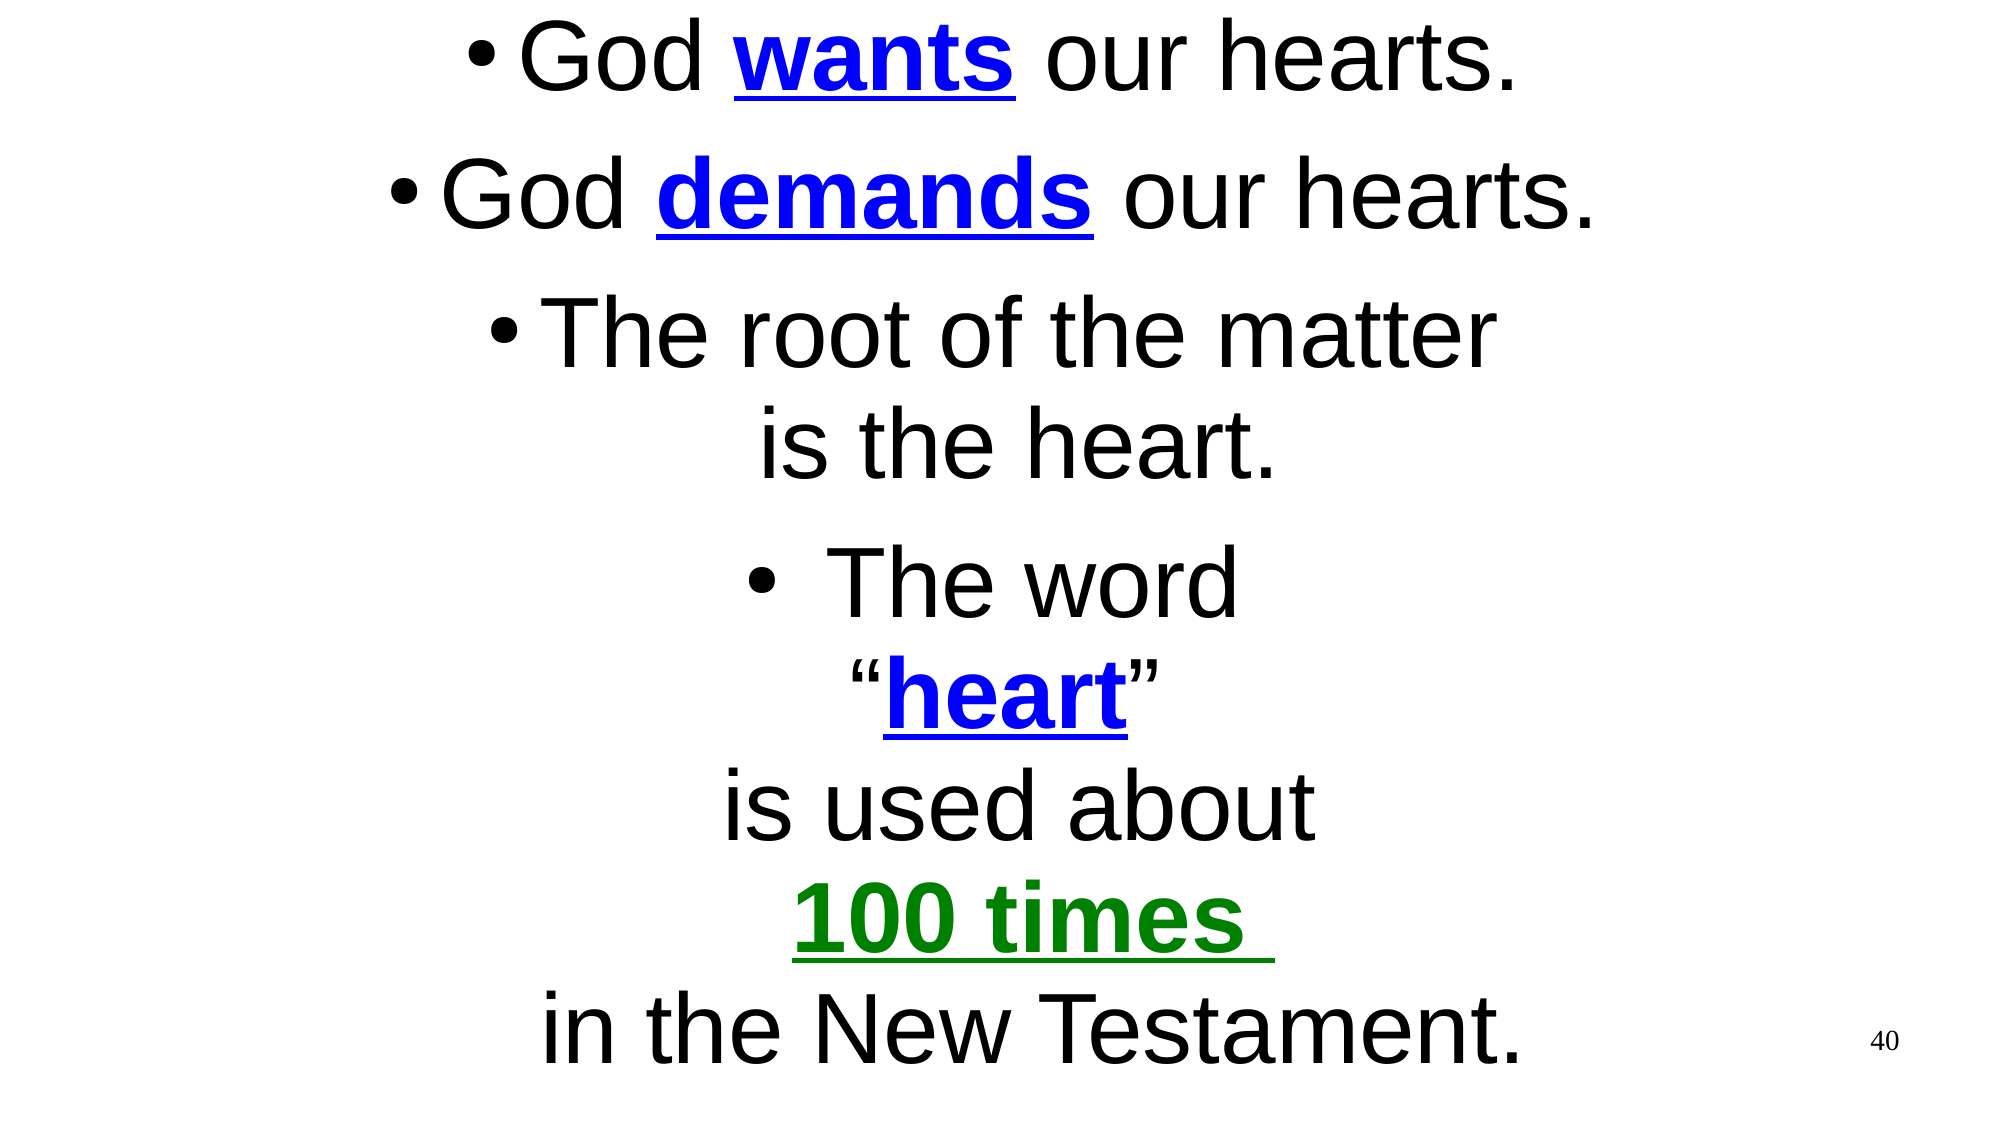

# God wants our hearts.
God demands our hearts.
The root of the matter
is the heart.
 The word
“heart”
is used about
100 times
in the New Testament.
40